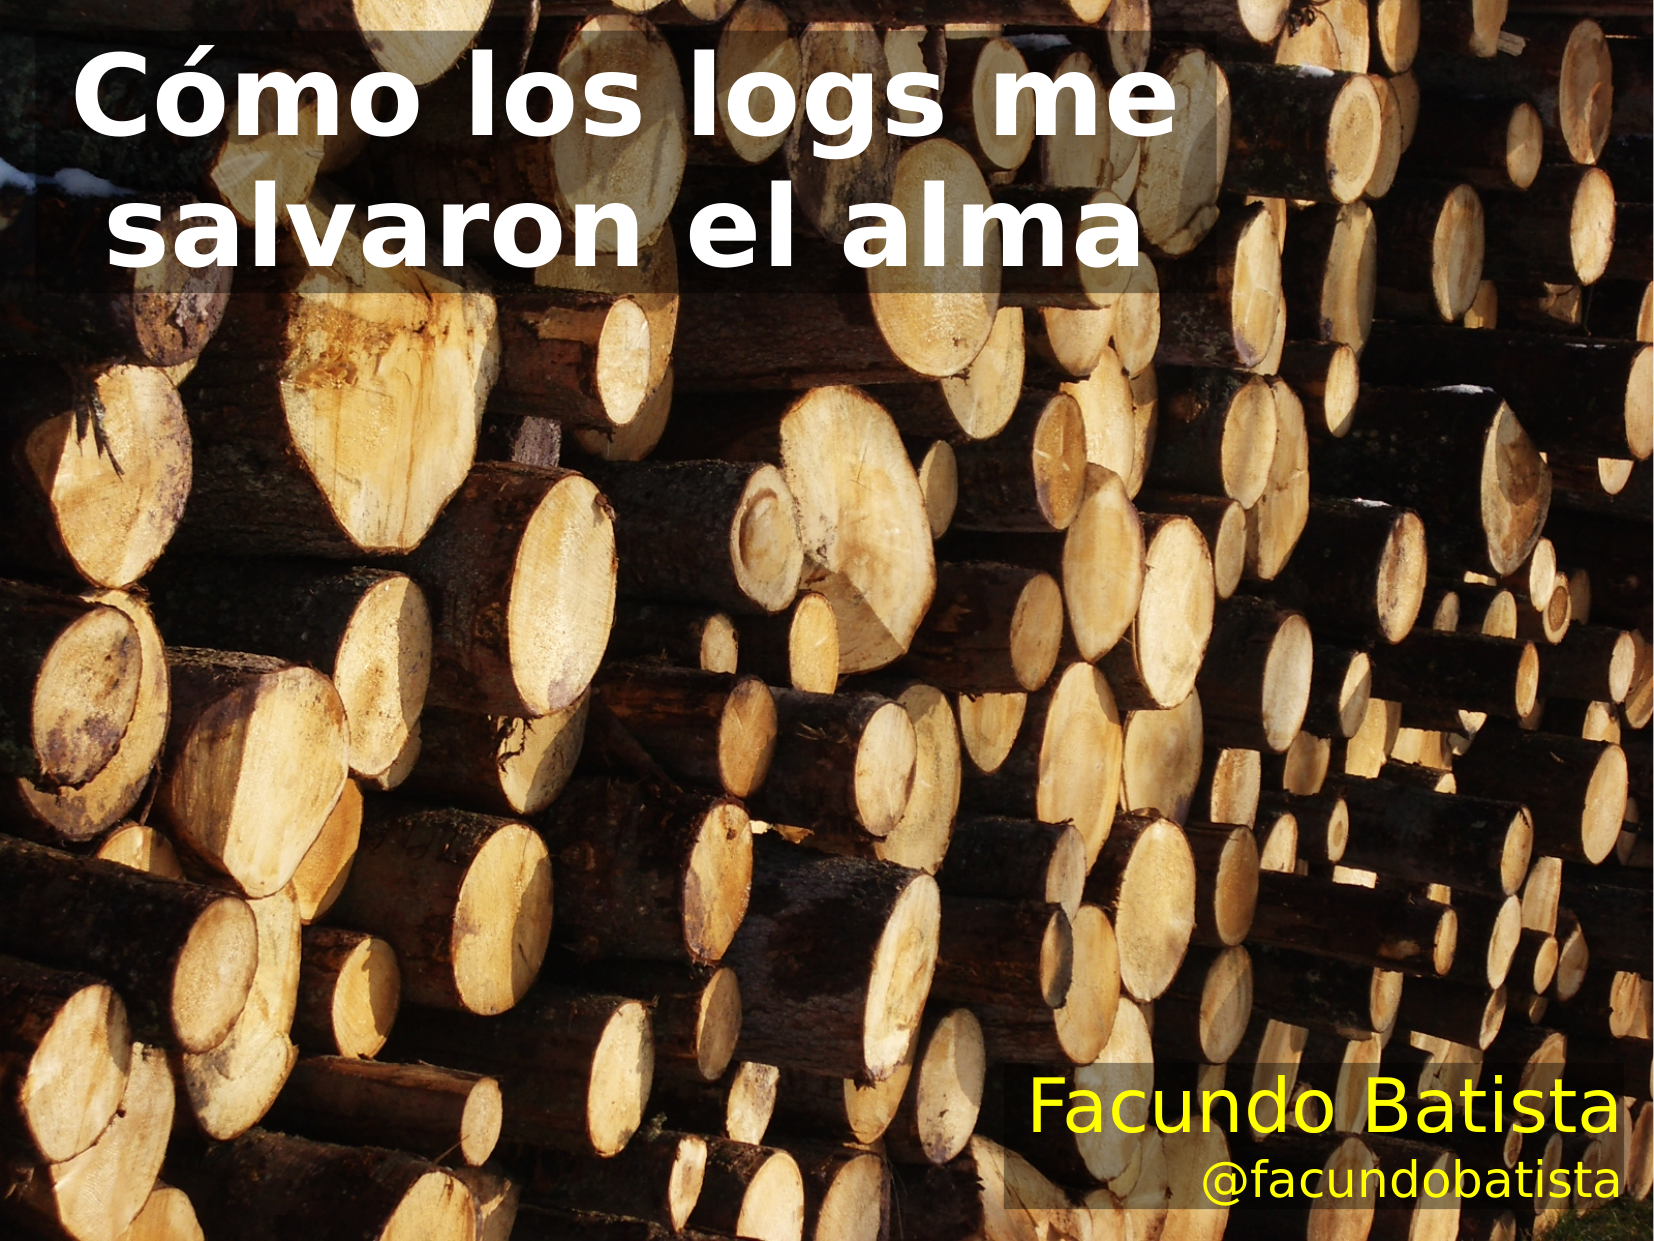

# Cómo los logs me salvaron el alma
Facundo Batista
@facundobatista